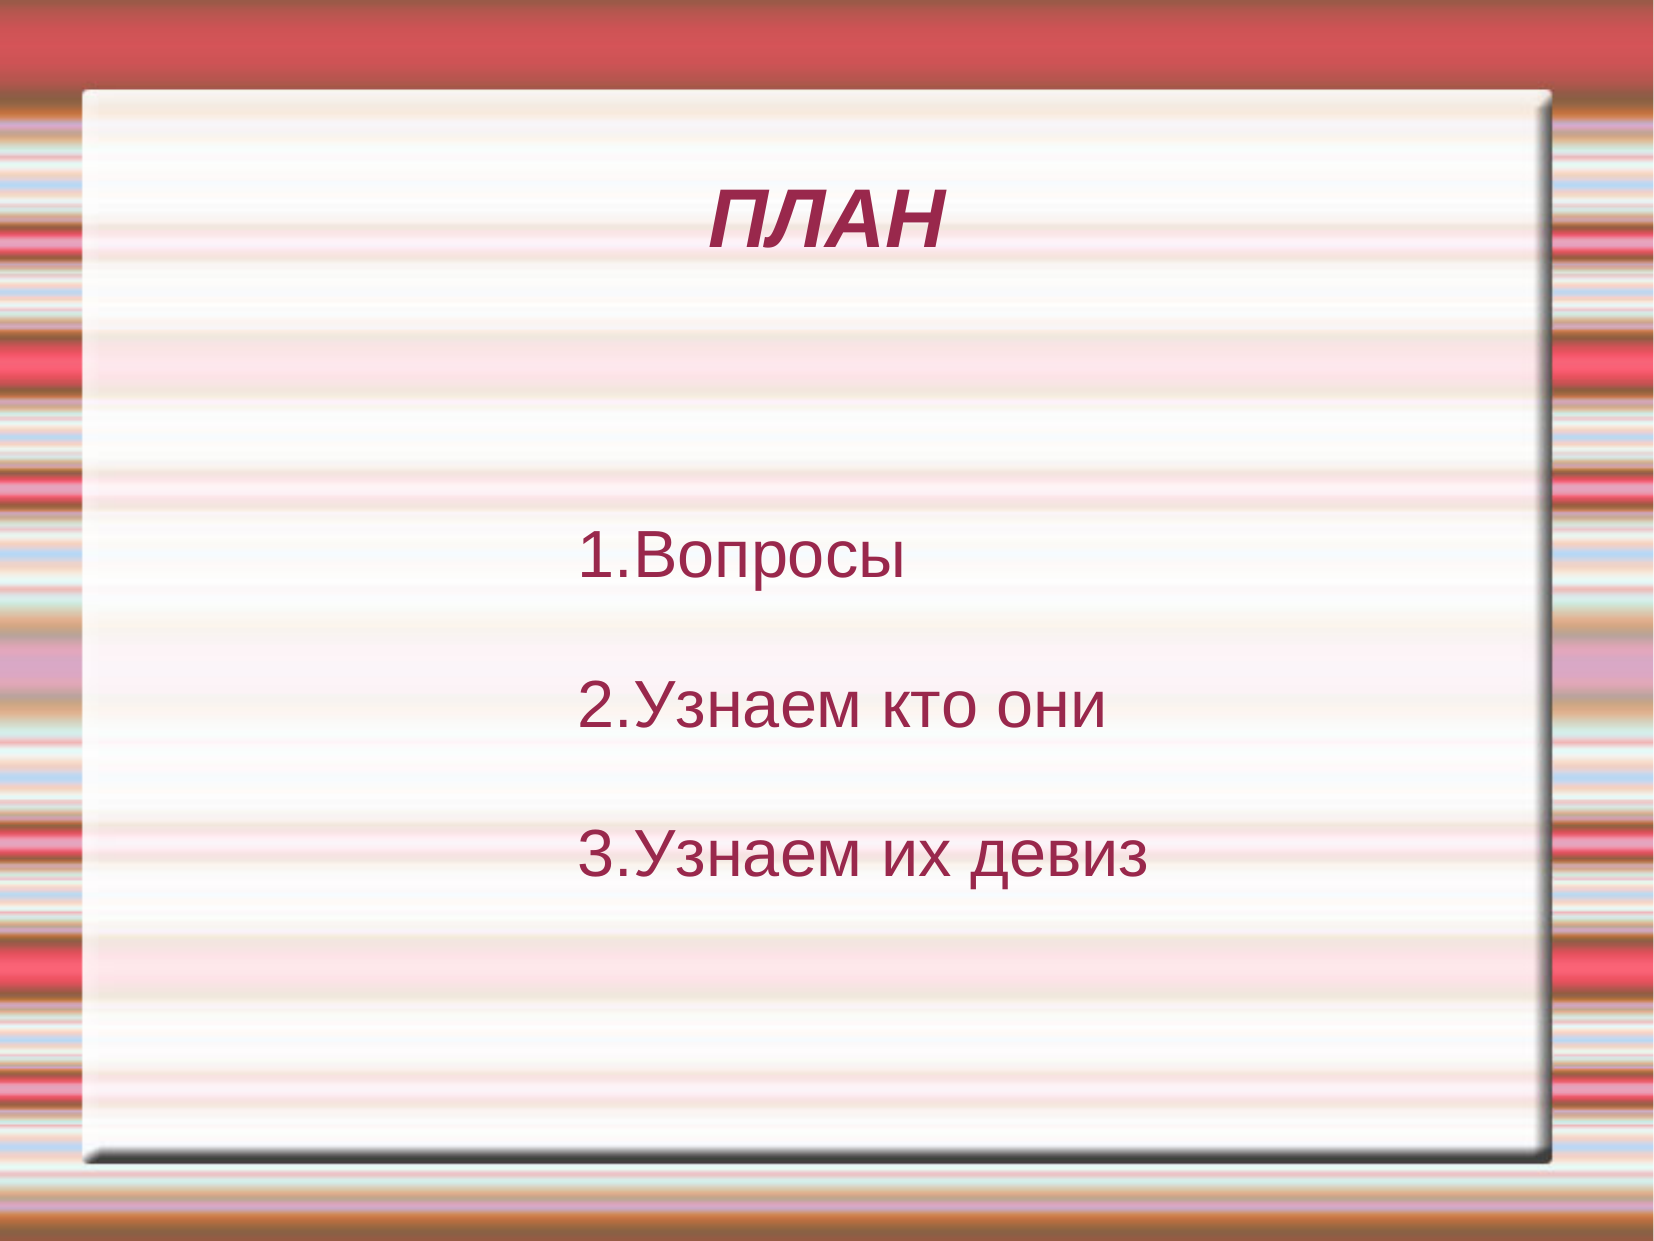

# ПЛАН
						1.Вопросы
						2.Узнаем кто они
						3.Узнаем их девиз